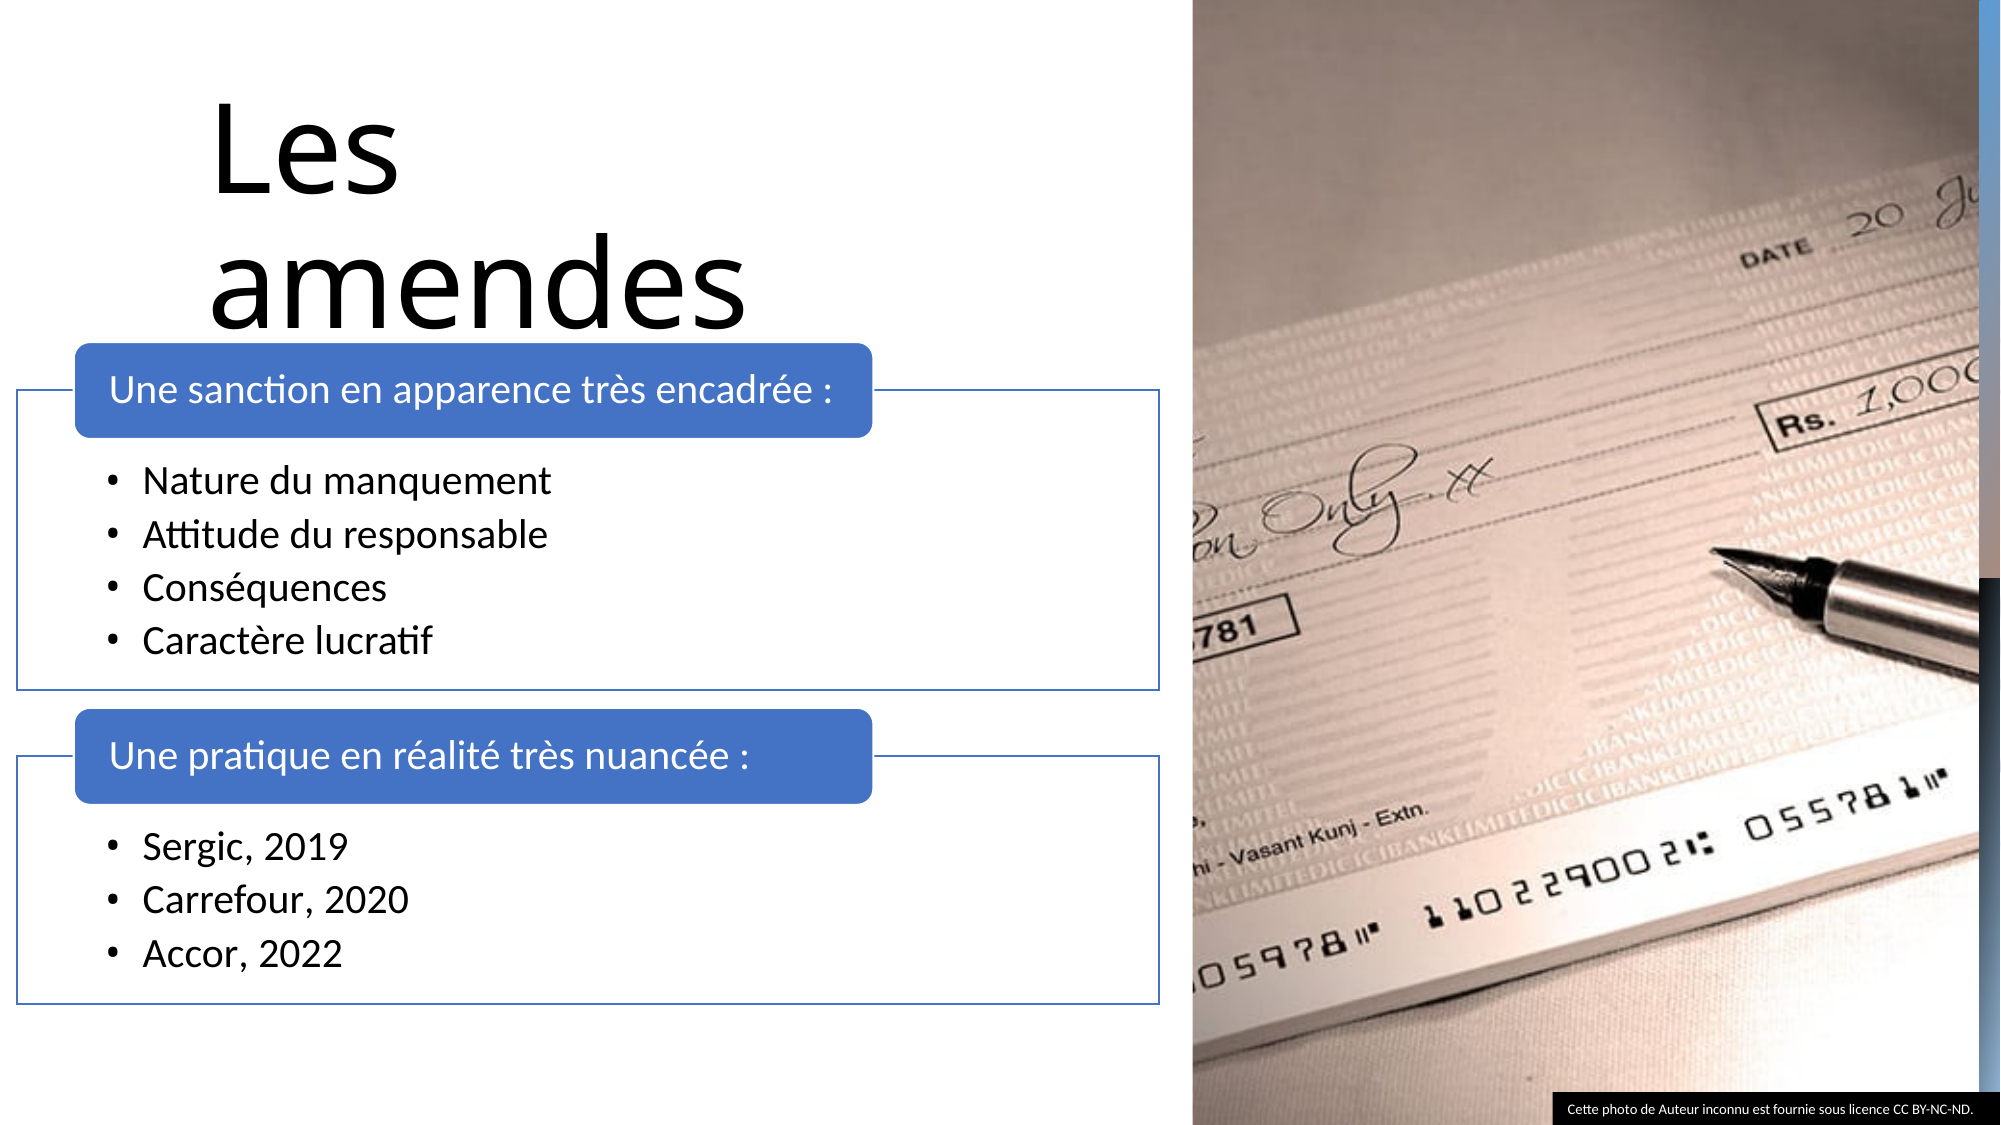

# Les amendes
Une sanction en apparence très encadrée :
Nature du manquement
Attitude du responsable
Conséquences
Caractère lucratif
Une pratique en réalité très nuancée :
Sergic, 2019
Carrefour, 2020
Accor, 2022
Cette photo de Auteur inconnu est fournie sous licence CC BY-NC-ND.